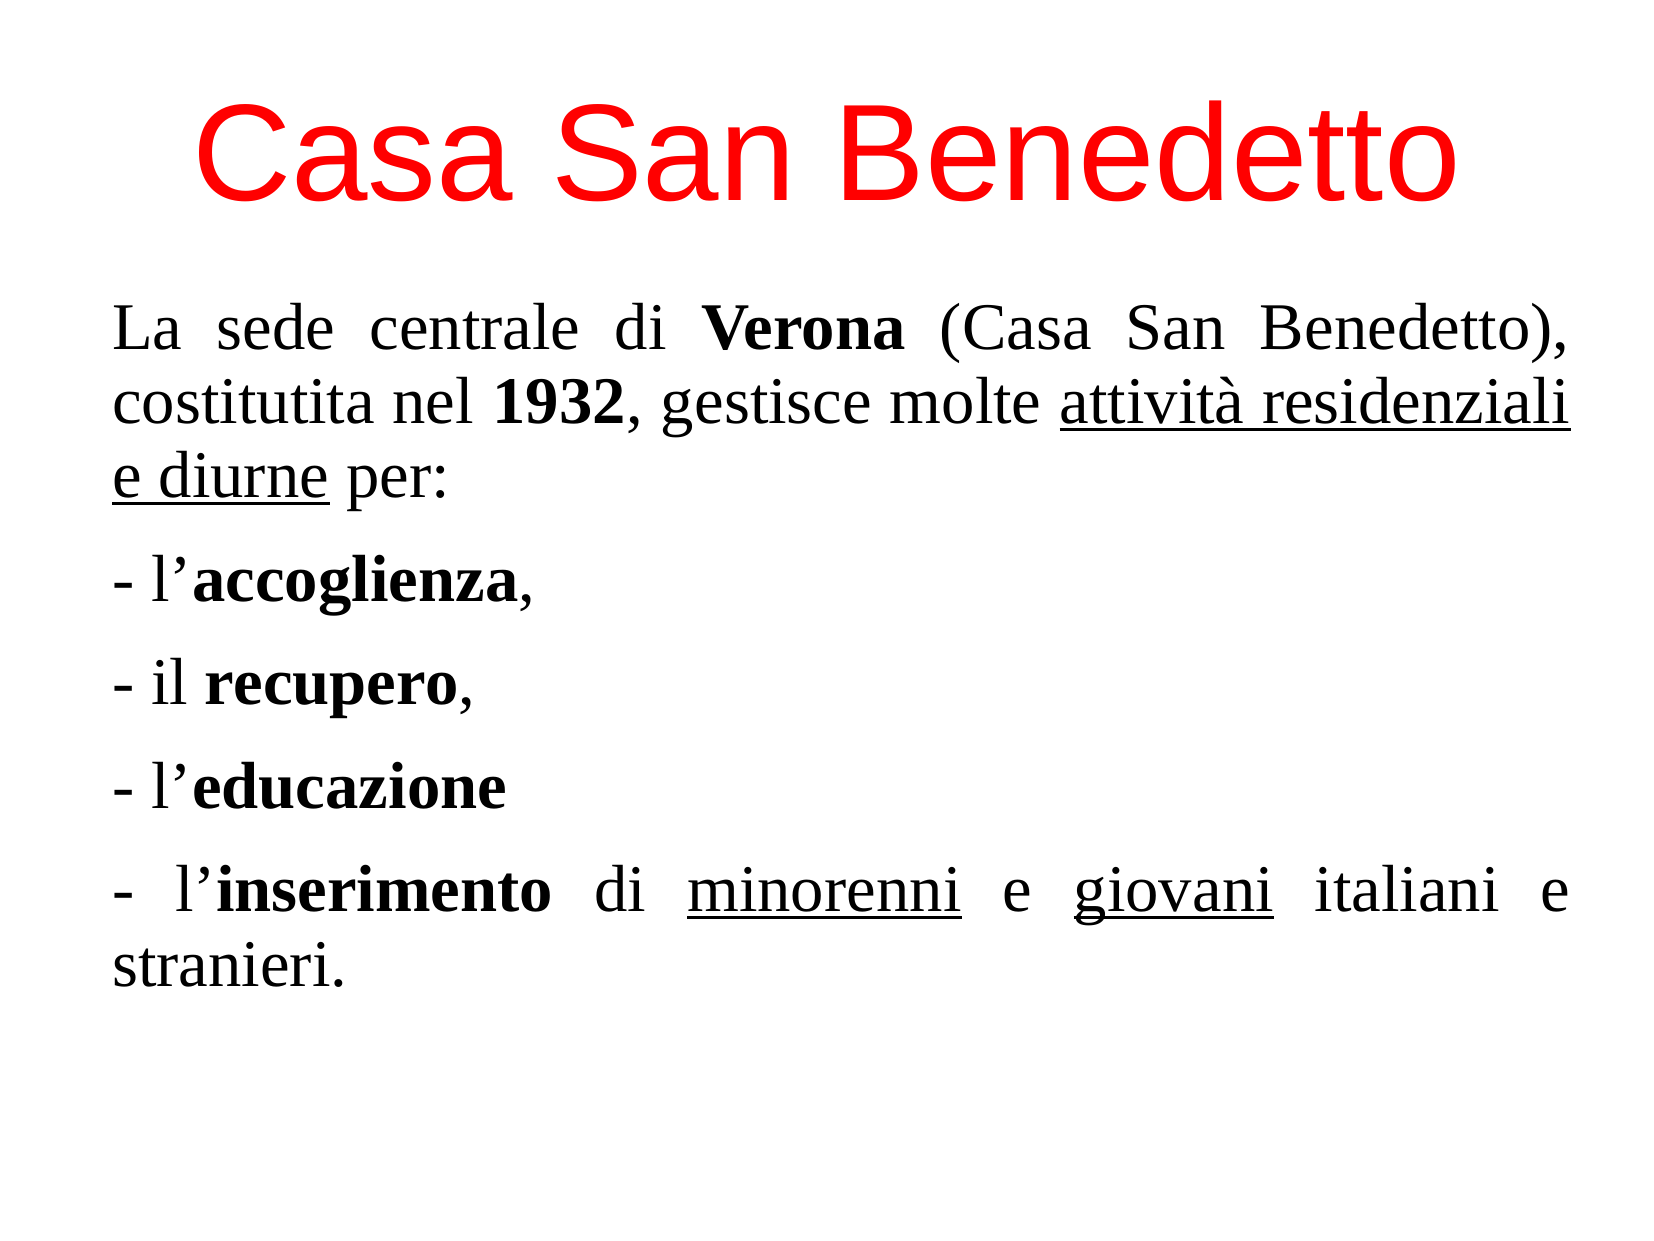

# Casa San Benedetto
La sede centrale di Verona (Casa San Benedetto), costitutita nel 1932, gestisce molte attività residenziali e diurne per:
- l’accoglienza,
- il recupero,
- l’educazione
- l’inserimento di minorenni e giovani italiani e stranieri.